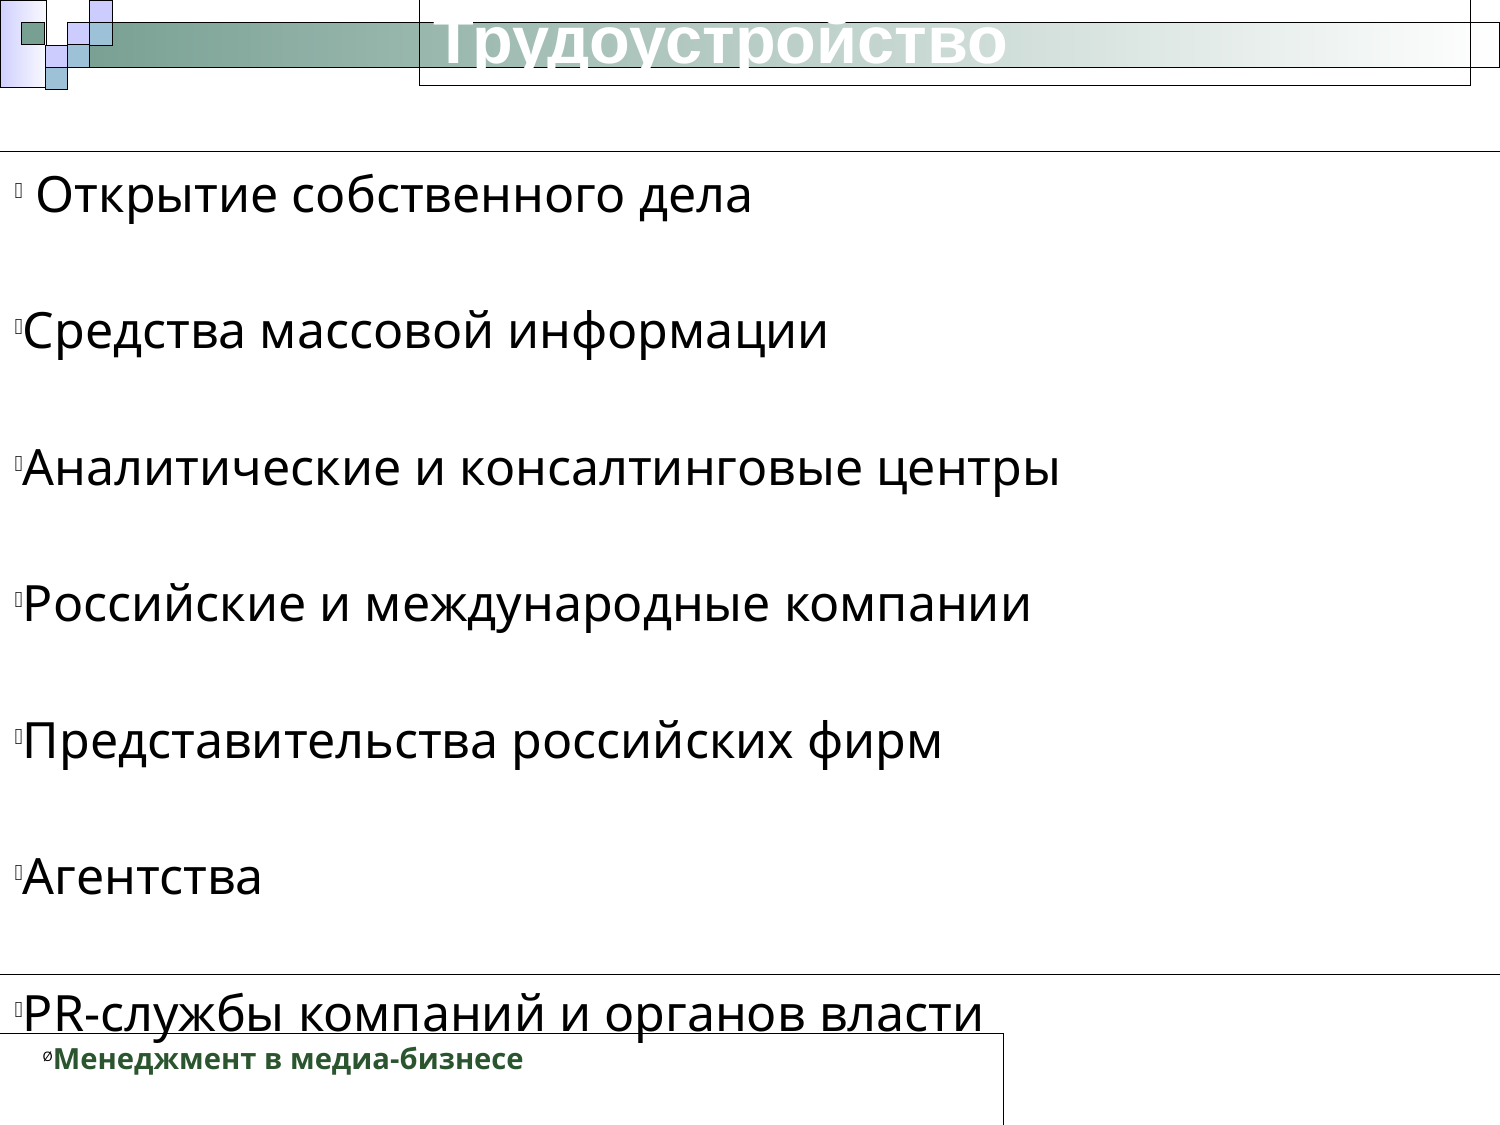

Трудоустройство
 Открытие собственного дела
Средства массовой информации
Аналитические и консалтинговые центры
Российские и международные компании
Представительства российских фирм
Агентства
РR-службы компаний и органов власти
Менеджмент в медиа-бизнесе